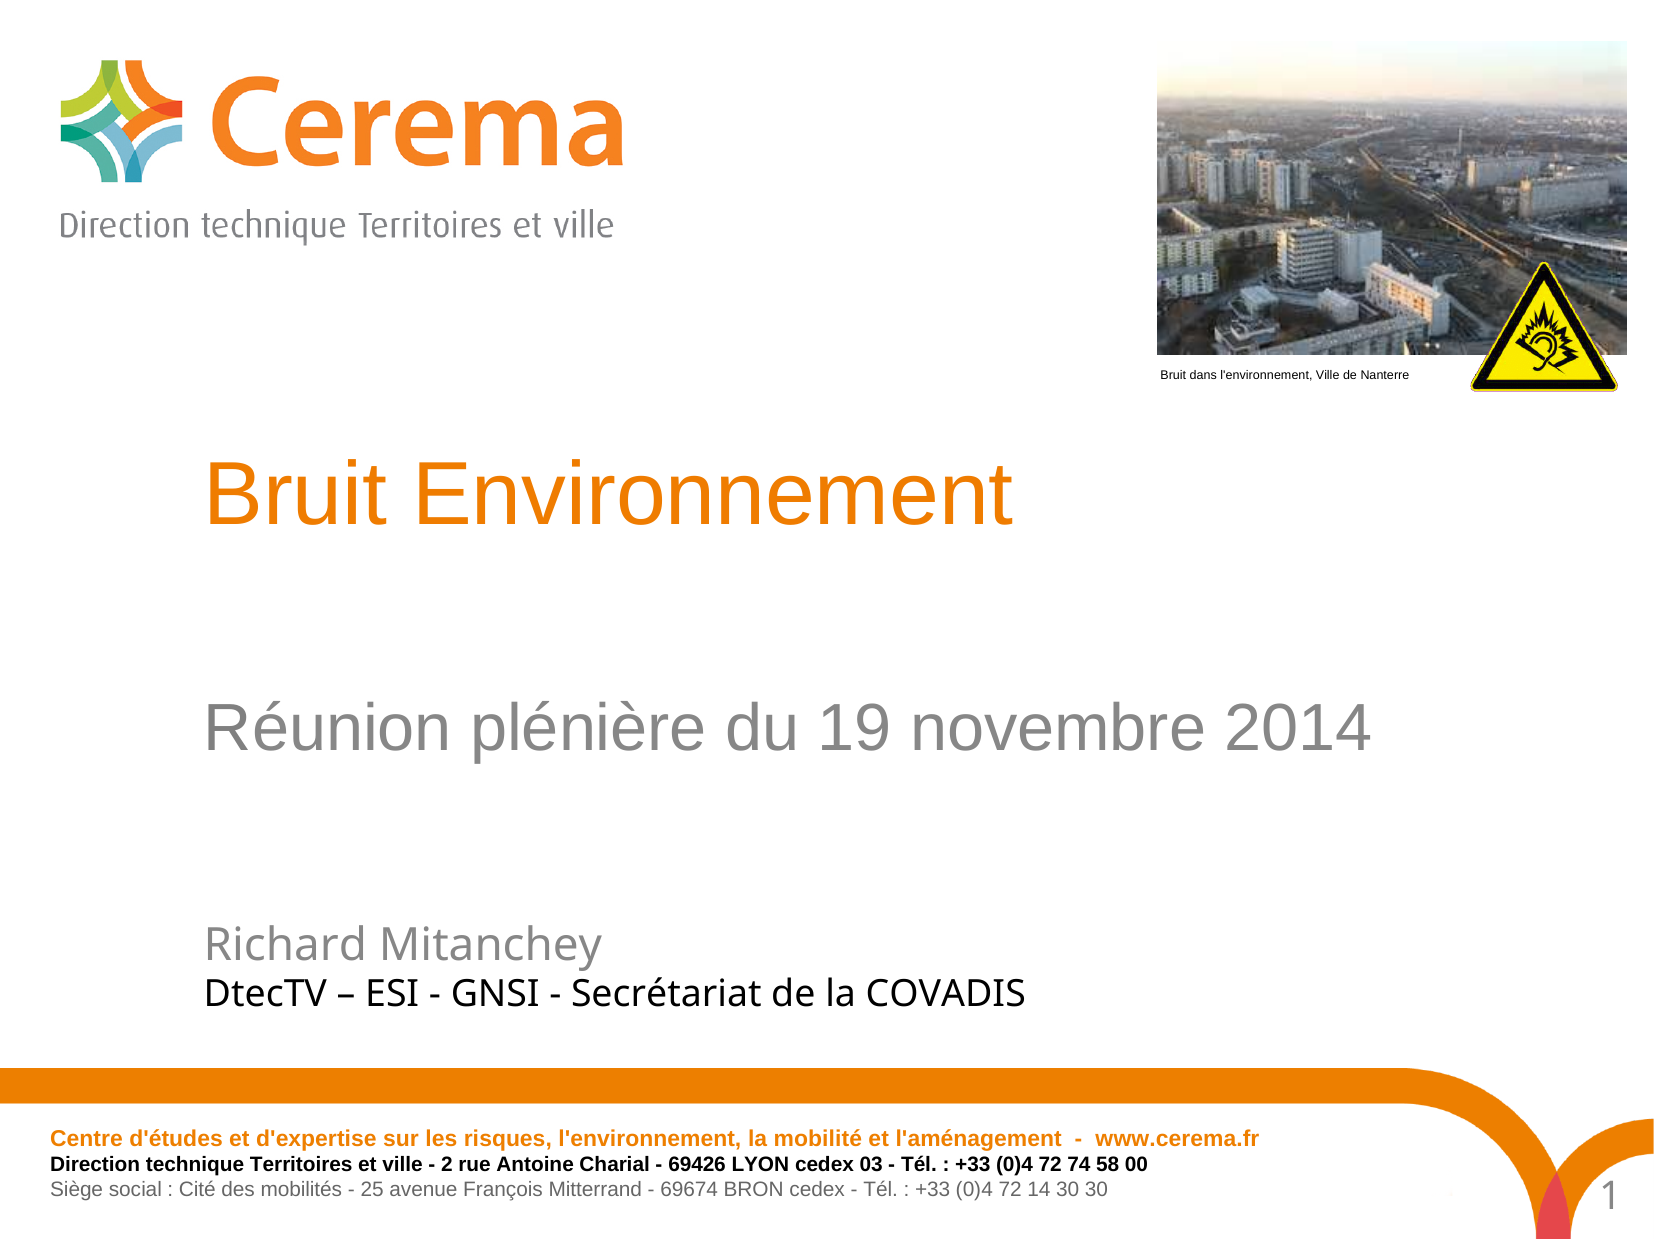

Bruit dans l'environnement, Ville de Nanterre
Bruit Environnement
Réunion plénière du 19 novembre 2014
Richard Mitanchey
DtecTV – ESI - GNSI - Secrétariat de la COVADIS